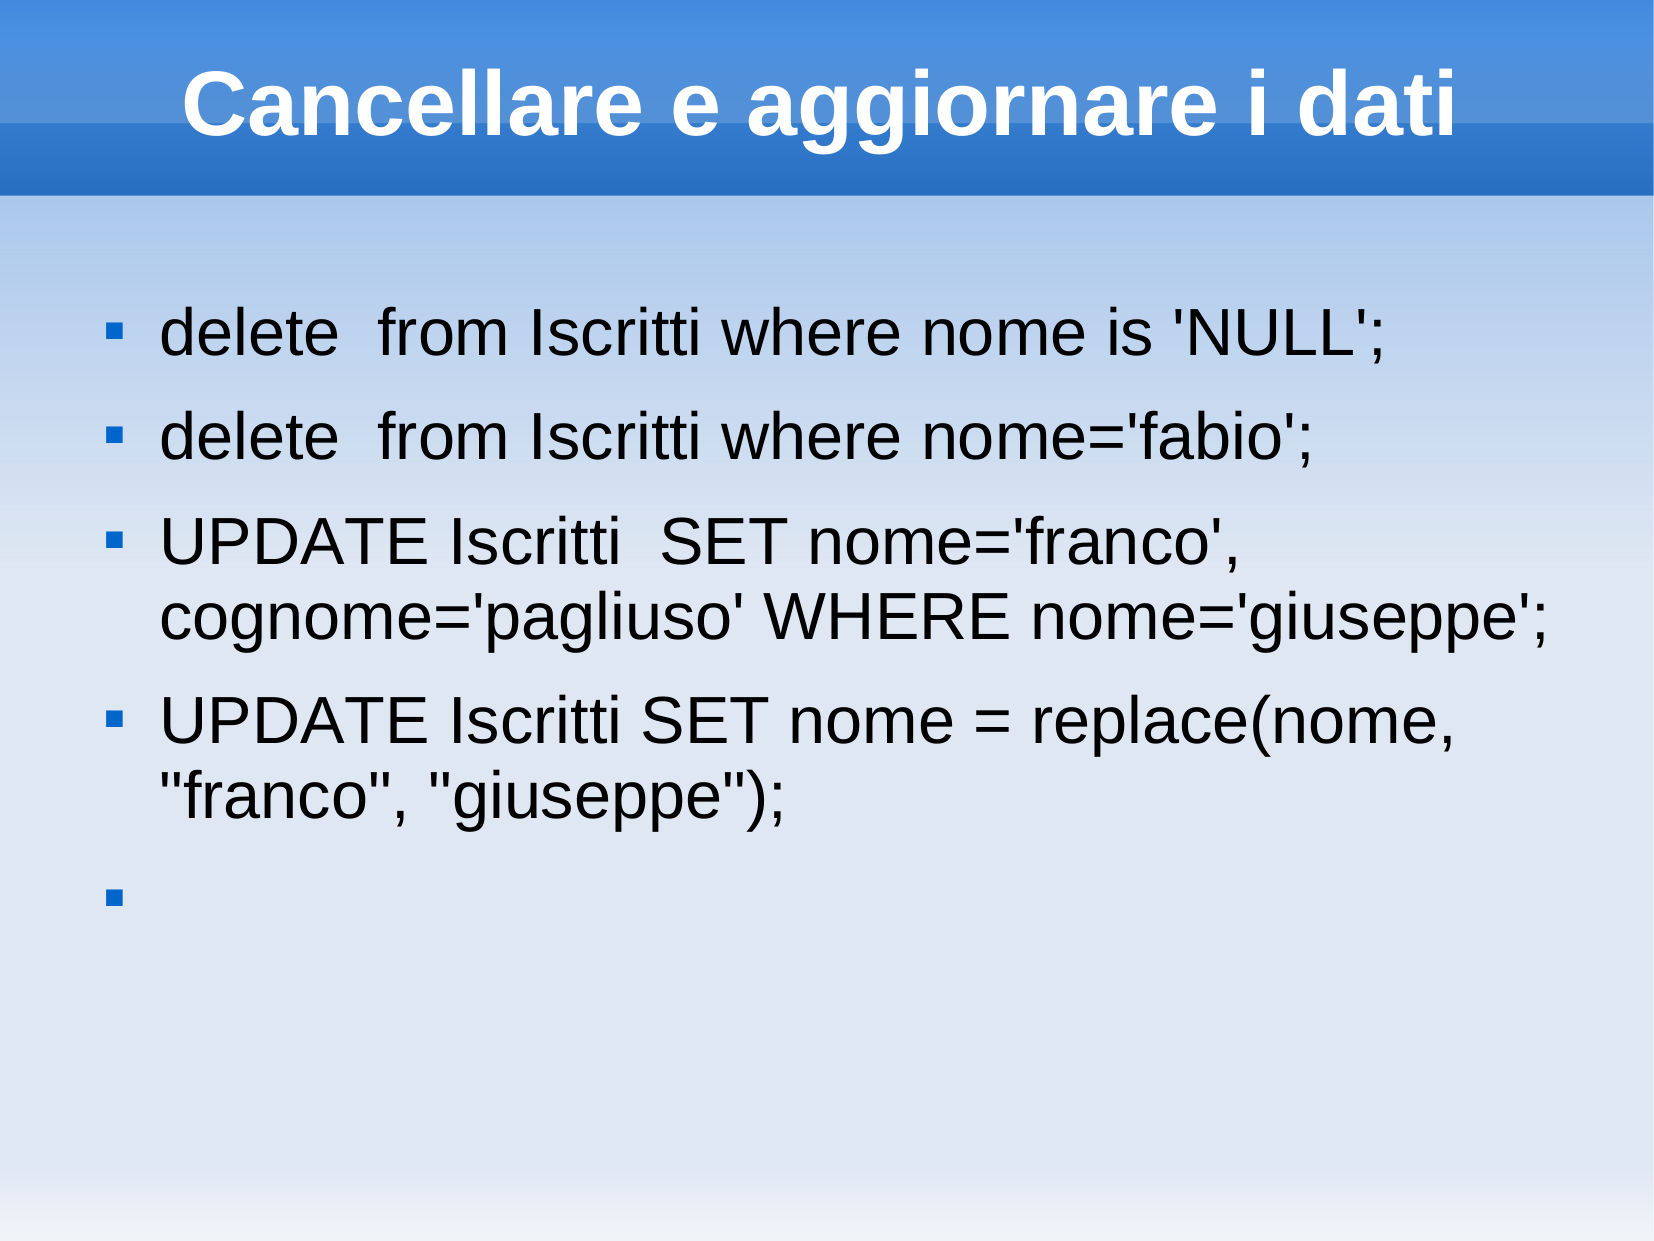

# Cancellare e aggiornare i dati
delete from Iscritti where nome is 'NULL';
delete from Iscritti where nome='fabio';
UPDATE Iscritti SET nome='franco', cognome='pagliuso' WHERE nome='giuseppe';
UPDATE Iscritti SET nome = replace(nome, "franco", "giuseppe");